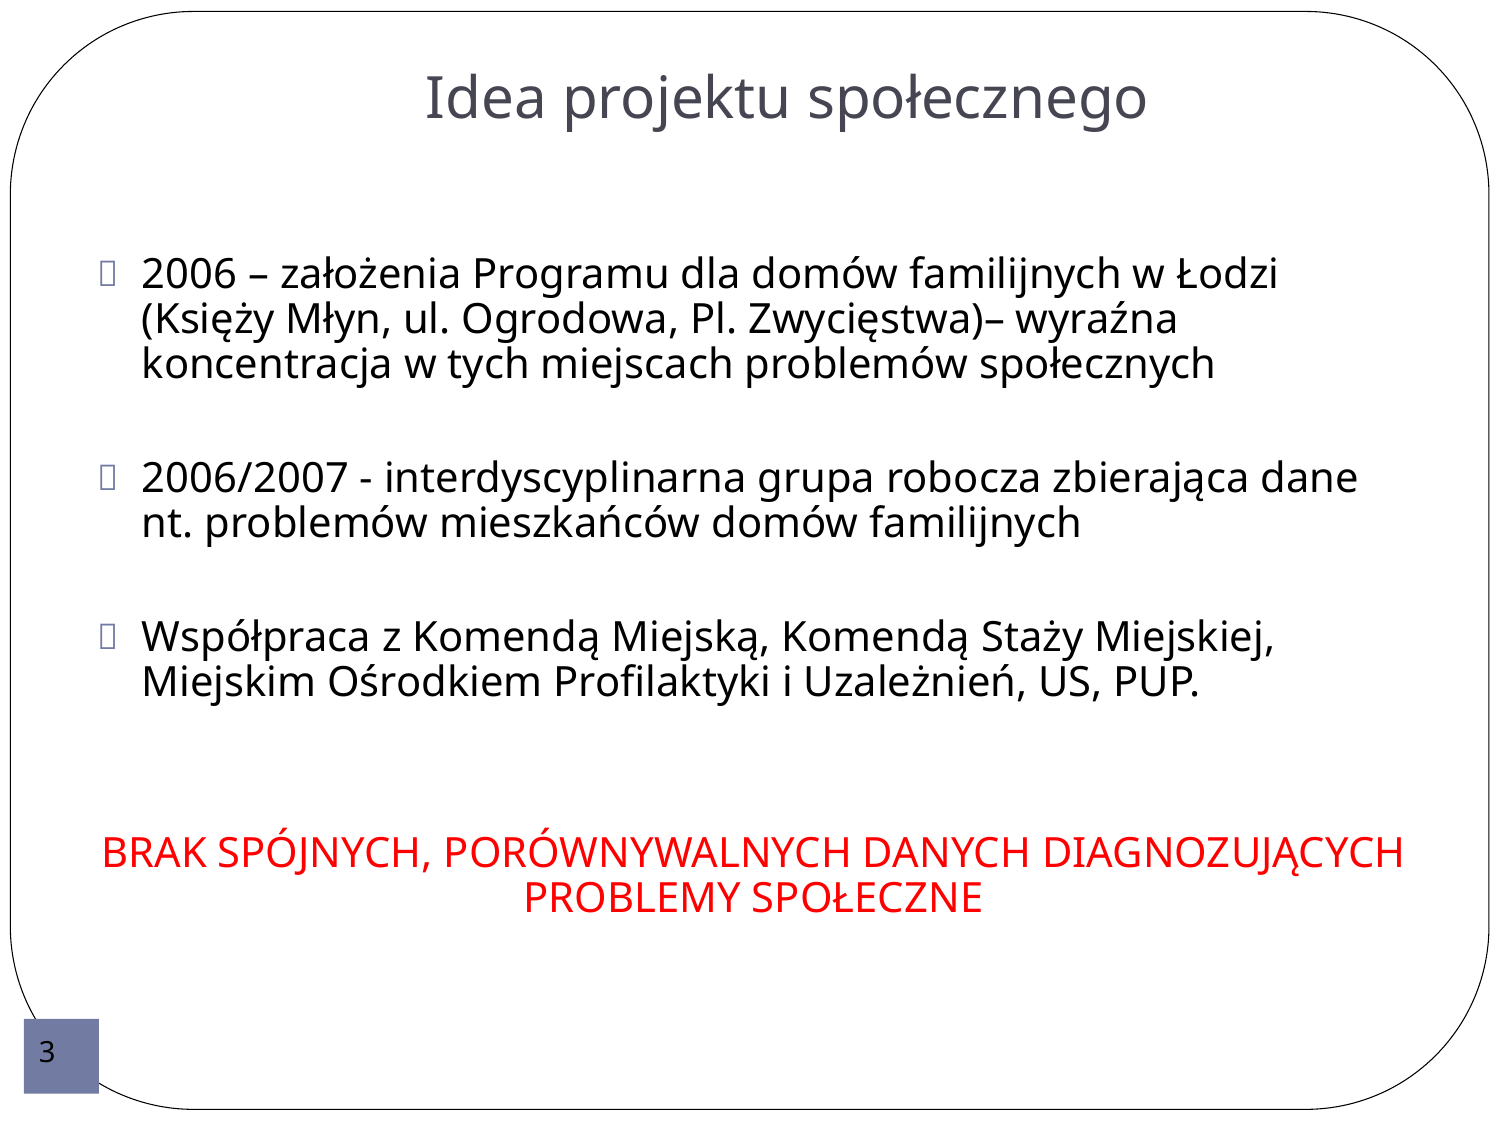

# Idea projektu społecznego
2006 – założenia Programu dla domów familijnych w Łodzi (Księży Młyn, ul. Ogrodowa, Pl. Zwycięstwa)– wyraźna koncentracja w tych miejscach problemów społecznych
2006/2007 - interdyscyplinarna grupa robocza zbierająca dane
nt. problemów mieszkańców domów familijnych
Współpraca z Komendą Miejską, Komendą Staży Miejskiej, Miejskim Ośrodkiem Profilaktyki i Uzależnień, US, PUP.
BRAK SPÓJNYCH, PORÓWNYWALNYCH DANYCH DIAGNOZUJĄCYCH PROBLEMY SPOŁECZNE